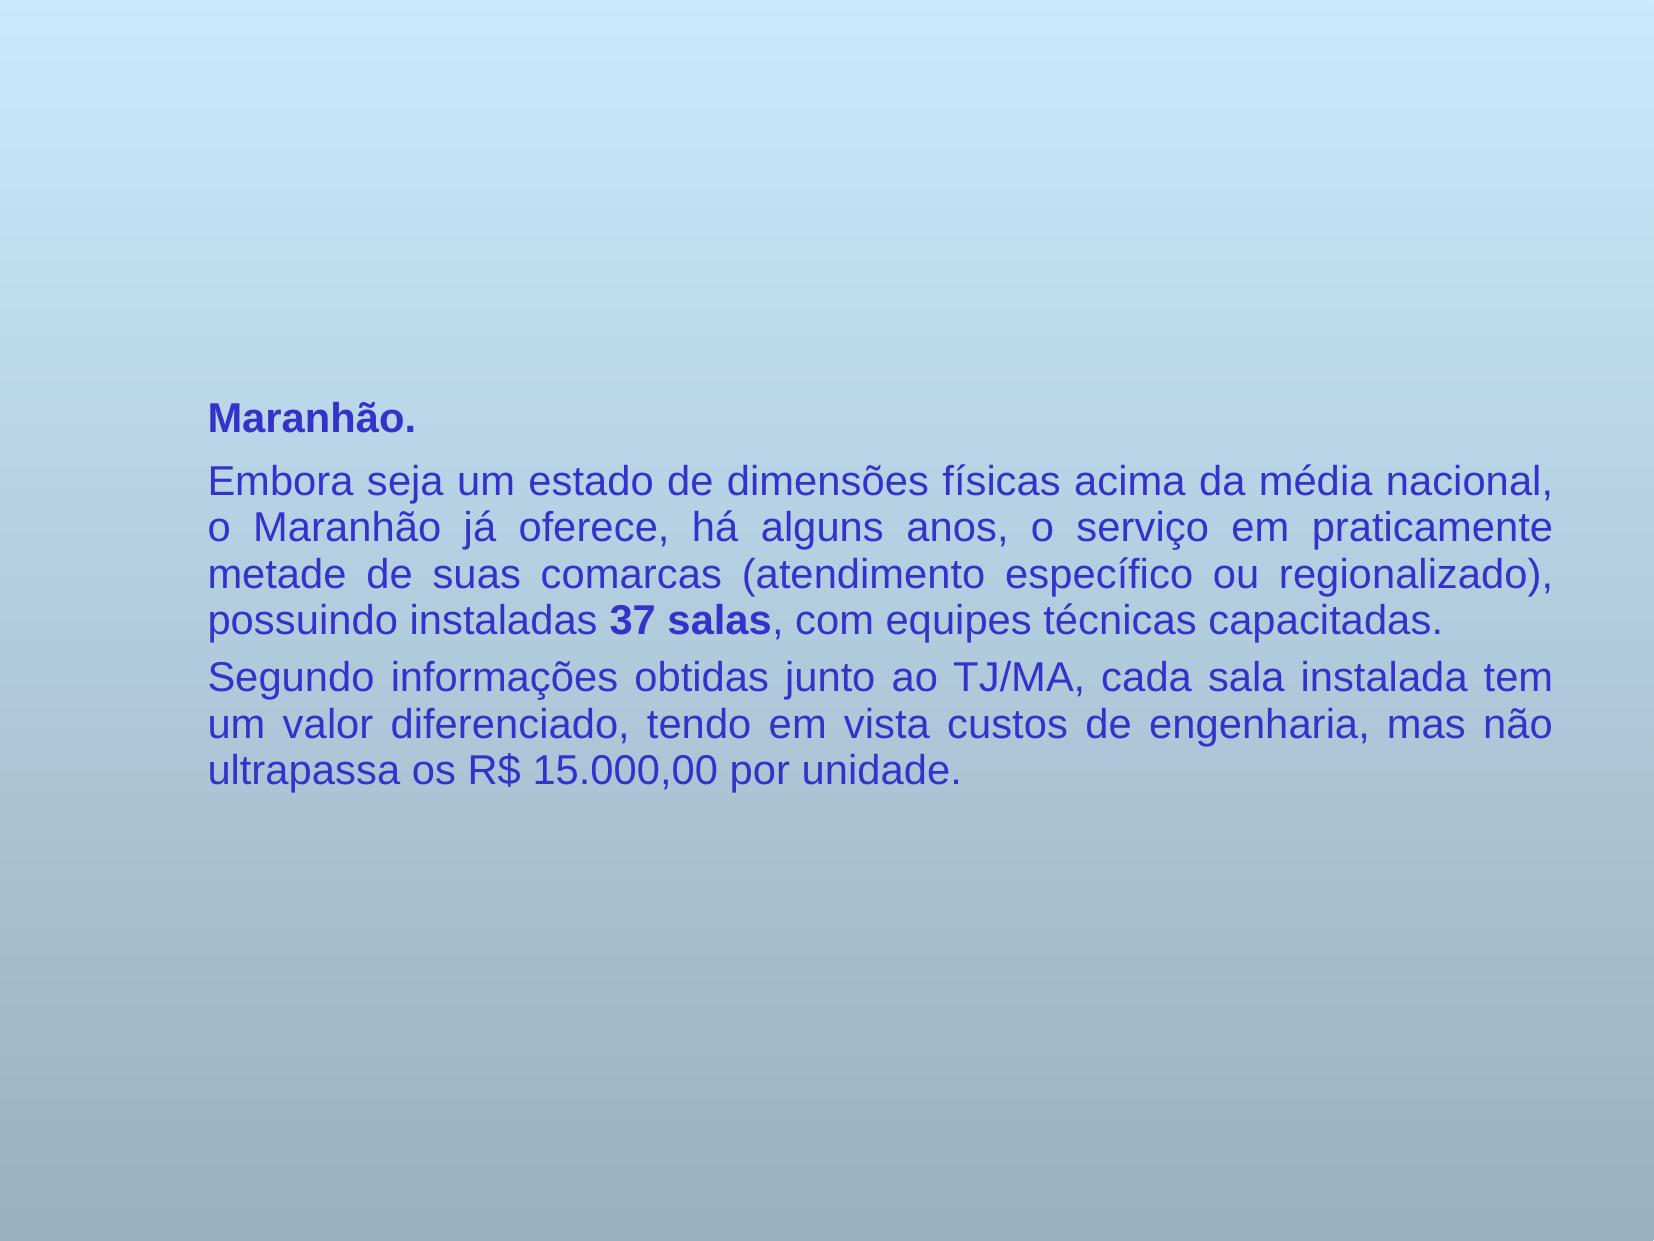

#
	Maranhão.
	Embora seja um estado de dimensões físicas acima da média nacional, o Maranhão já oferece, há alguns anos, o serviço em praticamente metade de suas comarcas (atendimento específico ou regionalizado), possuindo instaladas 37 salas, com equipes técnicas capacitadas.
	Segundo informações obtidas junto ao TJ/MA, cada sala instalada tem um valor diferenciado, tendo em vista custos de engenharia, mas não ultrapassa os R$ 15.000,00 por unidade.